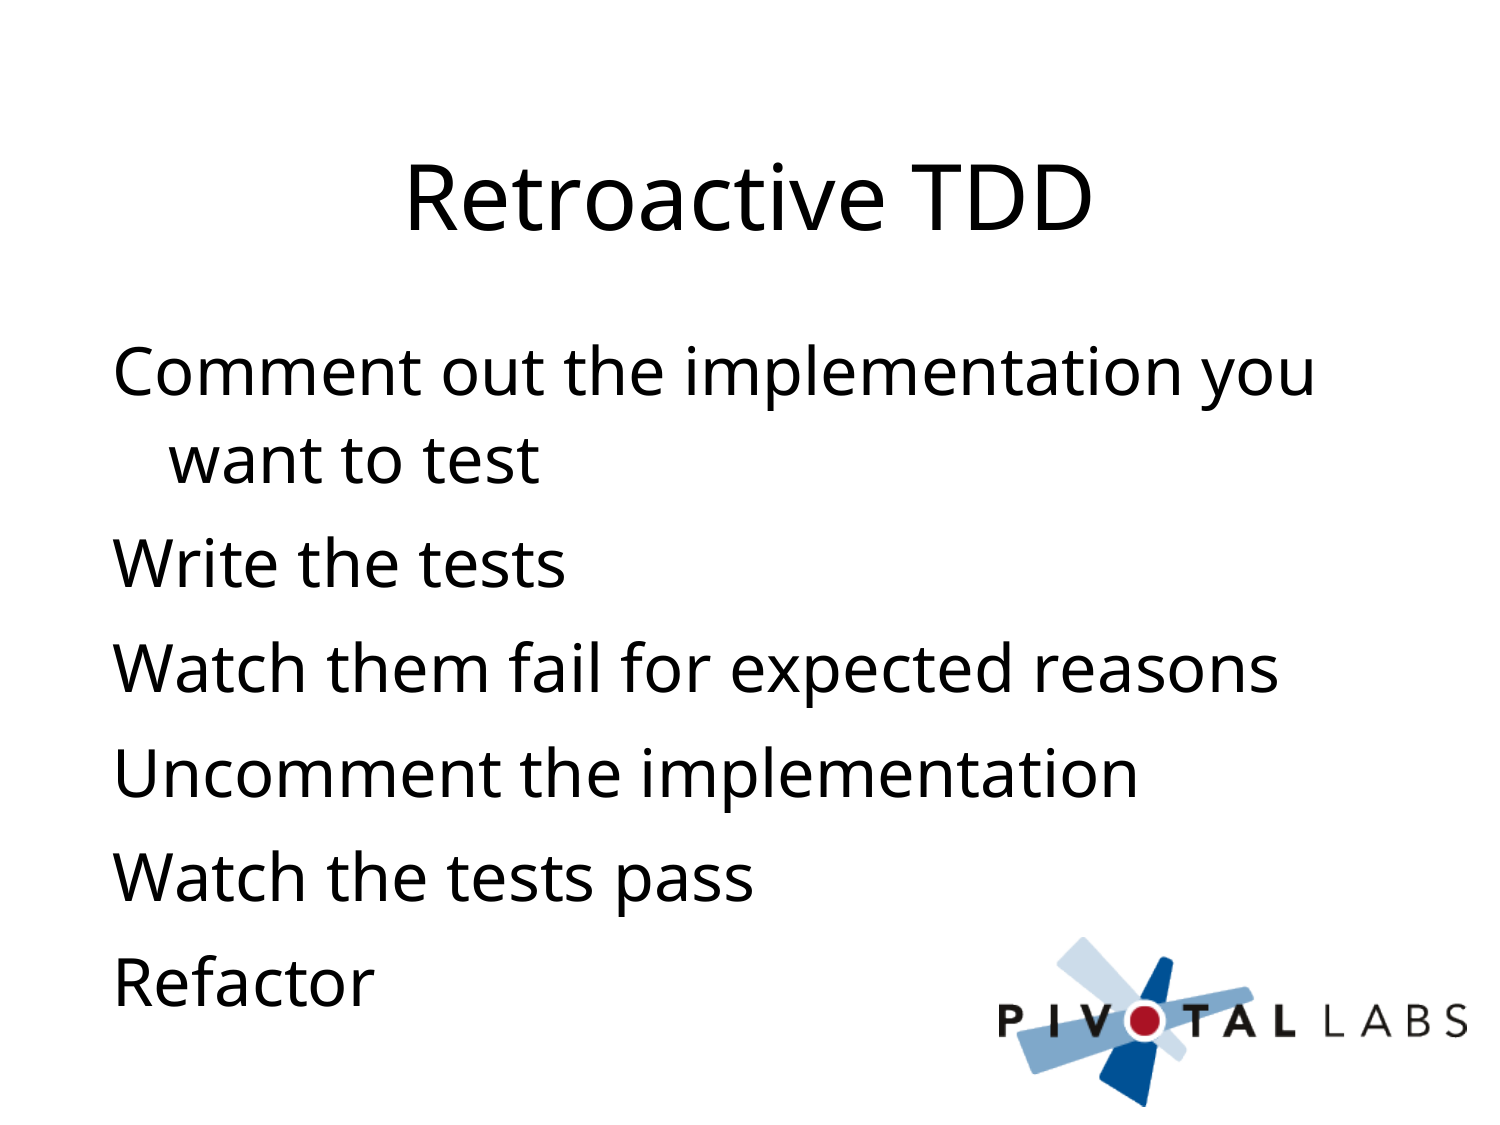

# Retroactive TDD
Comment out the implementation you want to test
Write the tests
Watch them fail for expected reasons
Uncomment the implementation
Watch the tests pass
Refactor